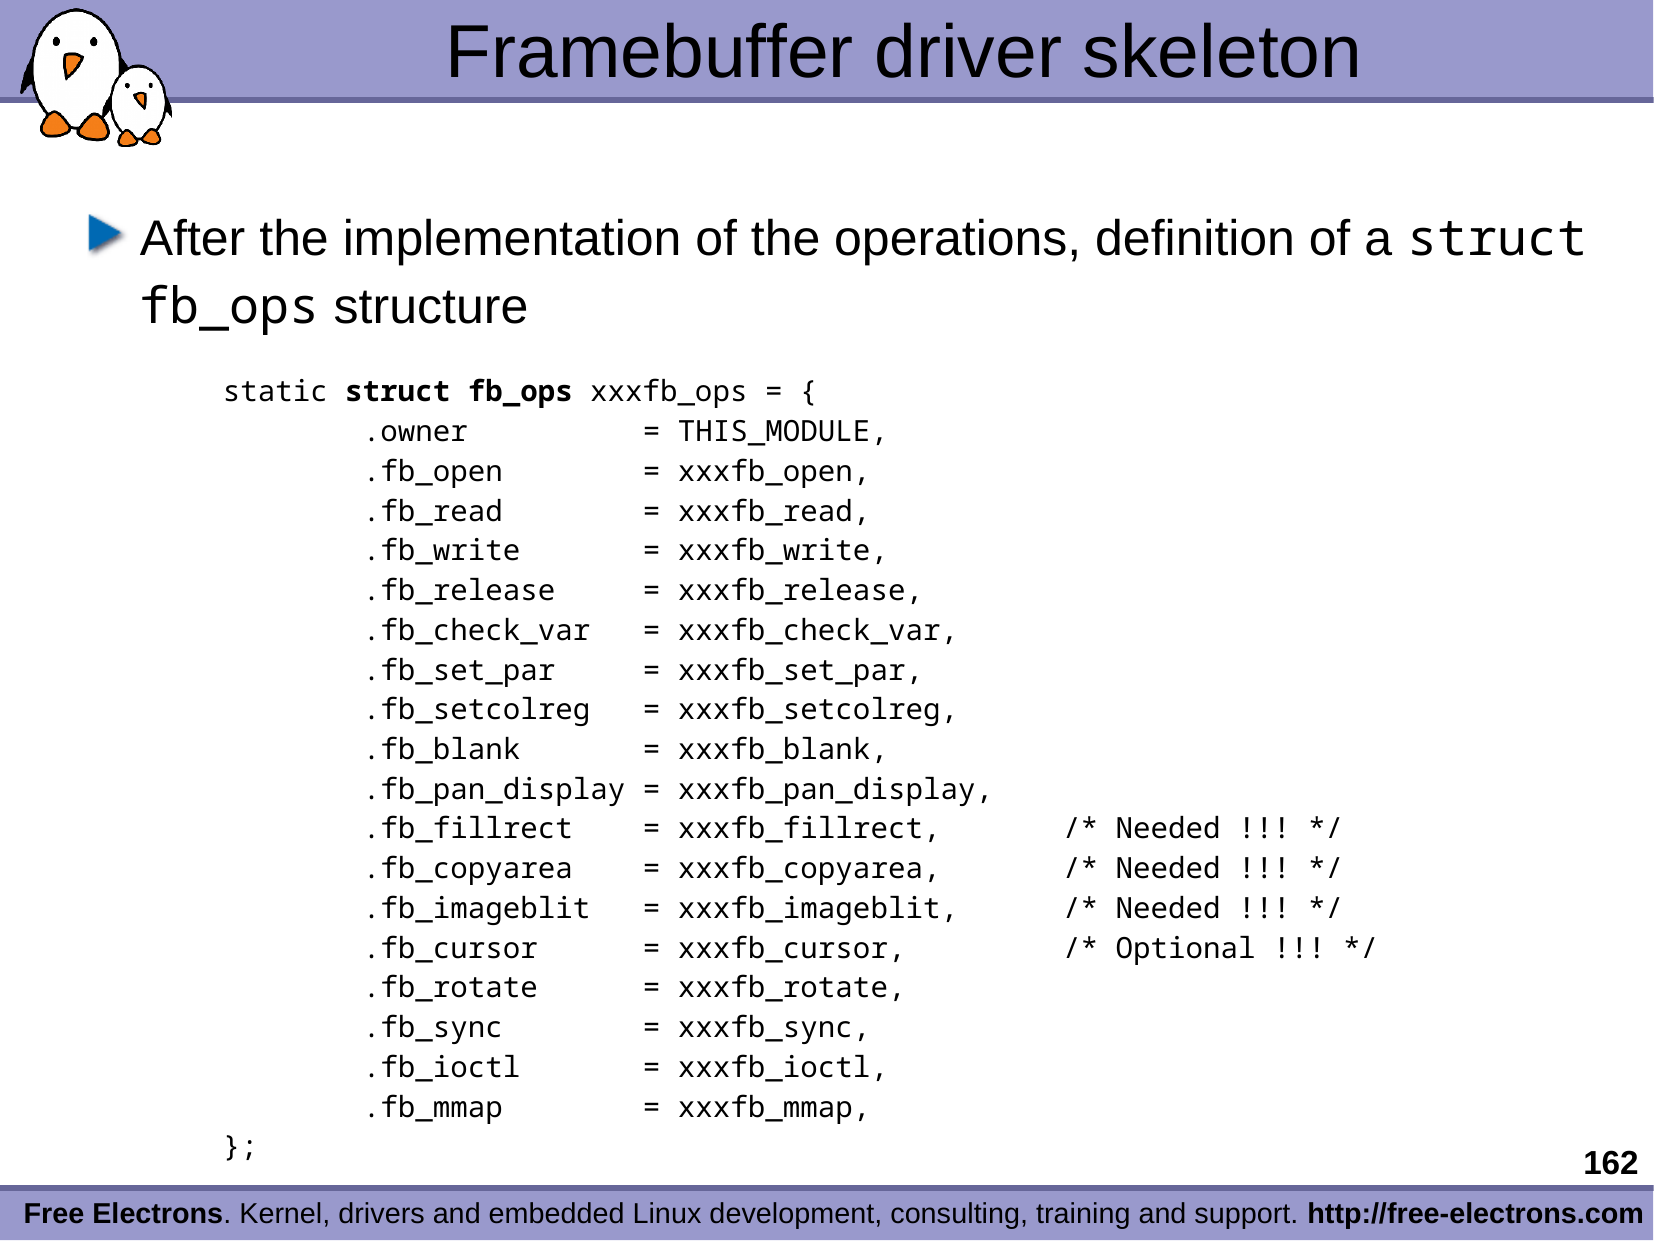

# Framebuffer driver skeleton
After the implementation of the operations, definition of a struct fb_ops structure
static struct fb_ops xxxfb_ops = {
 .owner = THIS_MODULE,
 .fb_open = xxxfb_open,
 .fb_read = xxxfb_read,
 .fb_write = xxxfb_write,
 .fb_release = xxxfb_release,
 .fb_check_var = xxxfb_check_var,
 .fb_set_par = xxxfb_set_par,
 .fb_setcolreg = xxxfb_setcolreg,
 .fb_blank = xxxfb_blank,
 .fb_pan_display = xxxfb_pan_display,
 .fb_fillrect = xxxfb_fillrect, /* Needed !!! */
 .fb_copyarea = xxxfb_copyarea, /* Needed !!! */
 .fb_imageblit = xxxfb_imageblit, /* Needed !!! */
 .fb_cursor = xxxfb_cursor, /* Optional !!! */
 .fb_rotate = xxxfb_rotate,
 .fb_sync = xxxfb_sync,
 .fb_ioctl = xxxfb_ioctl,
 .fb_mmap = xxxfb_mmap,
};